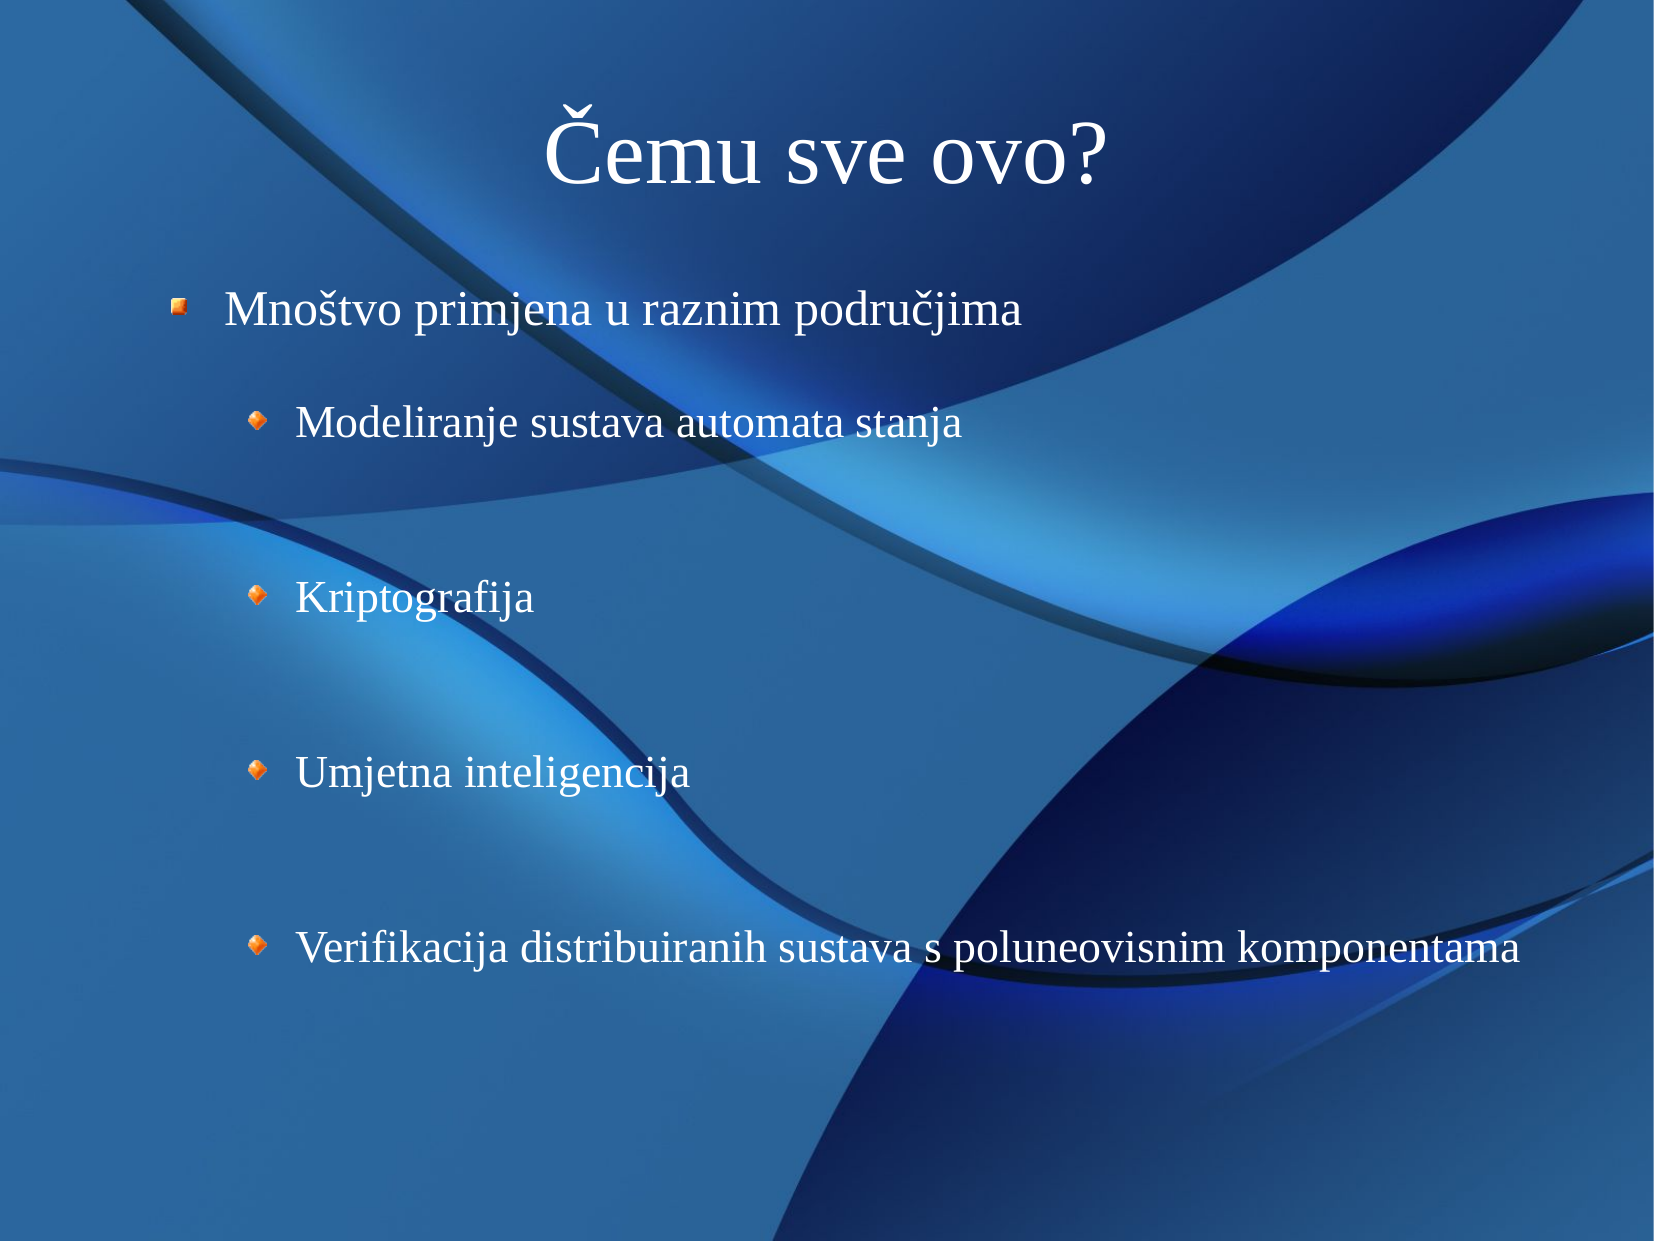

# Čemu sve ovo?
Mnoštvo primjena u raznim područjima
Modeliranje sustava automata stanja
Kriptografija
Umjetna inteligencija
Verifikacija distribuiranih sustava s poluneovisnim komponentama